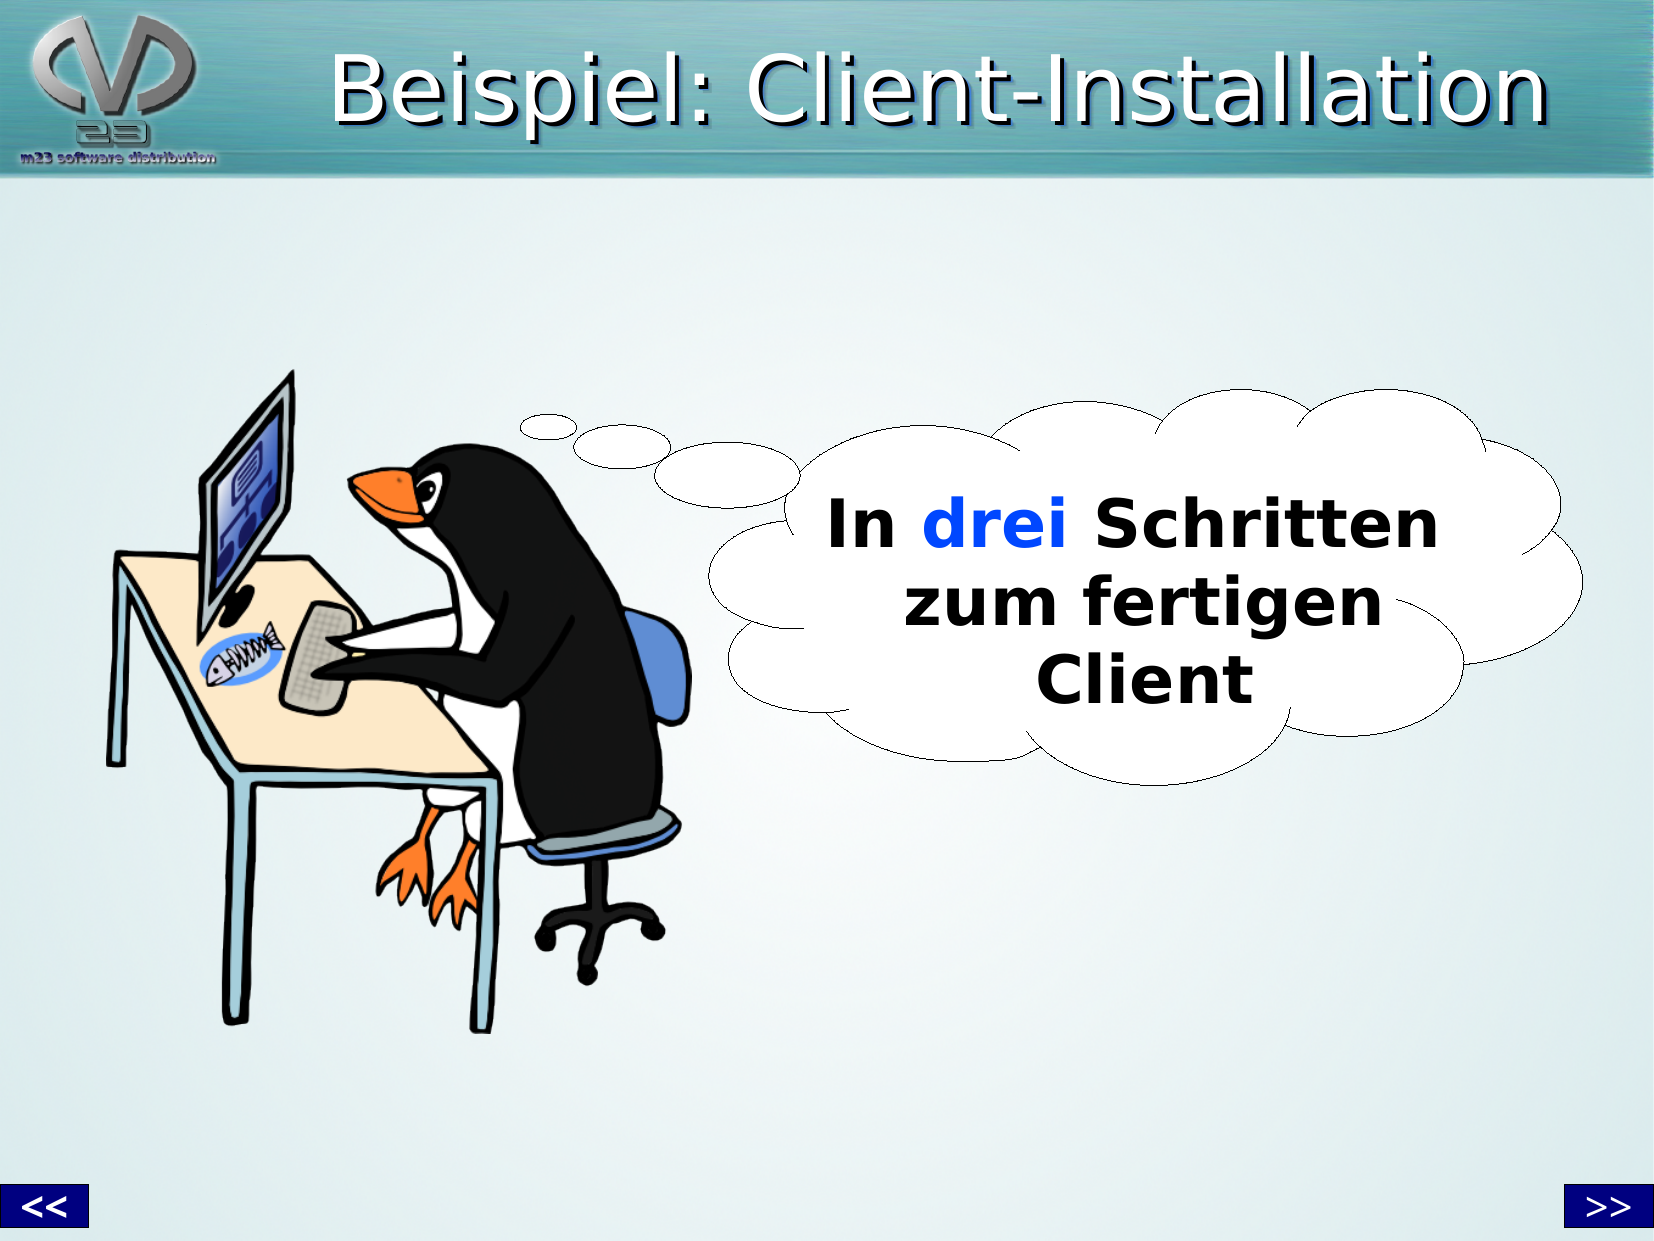

# Beispiel: Client-Installation
In drei Schritten
zum fertigen
Client